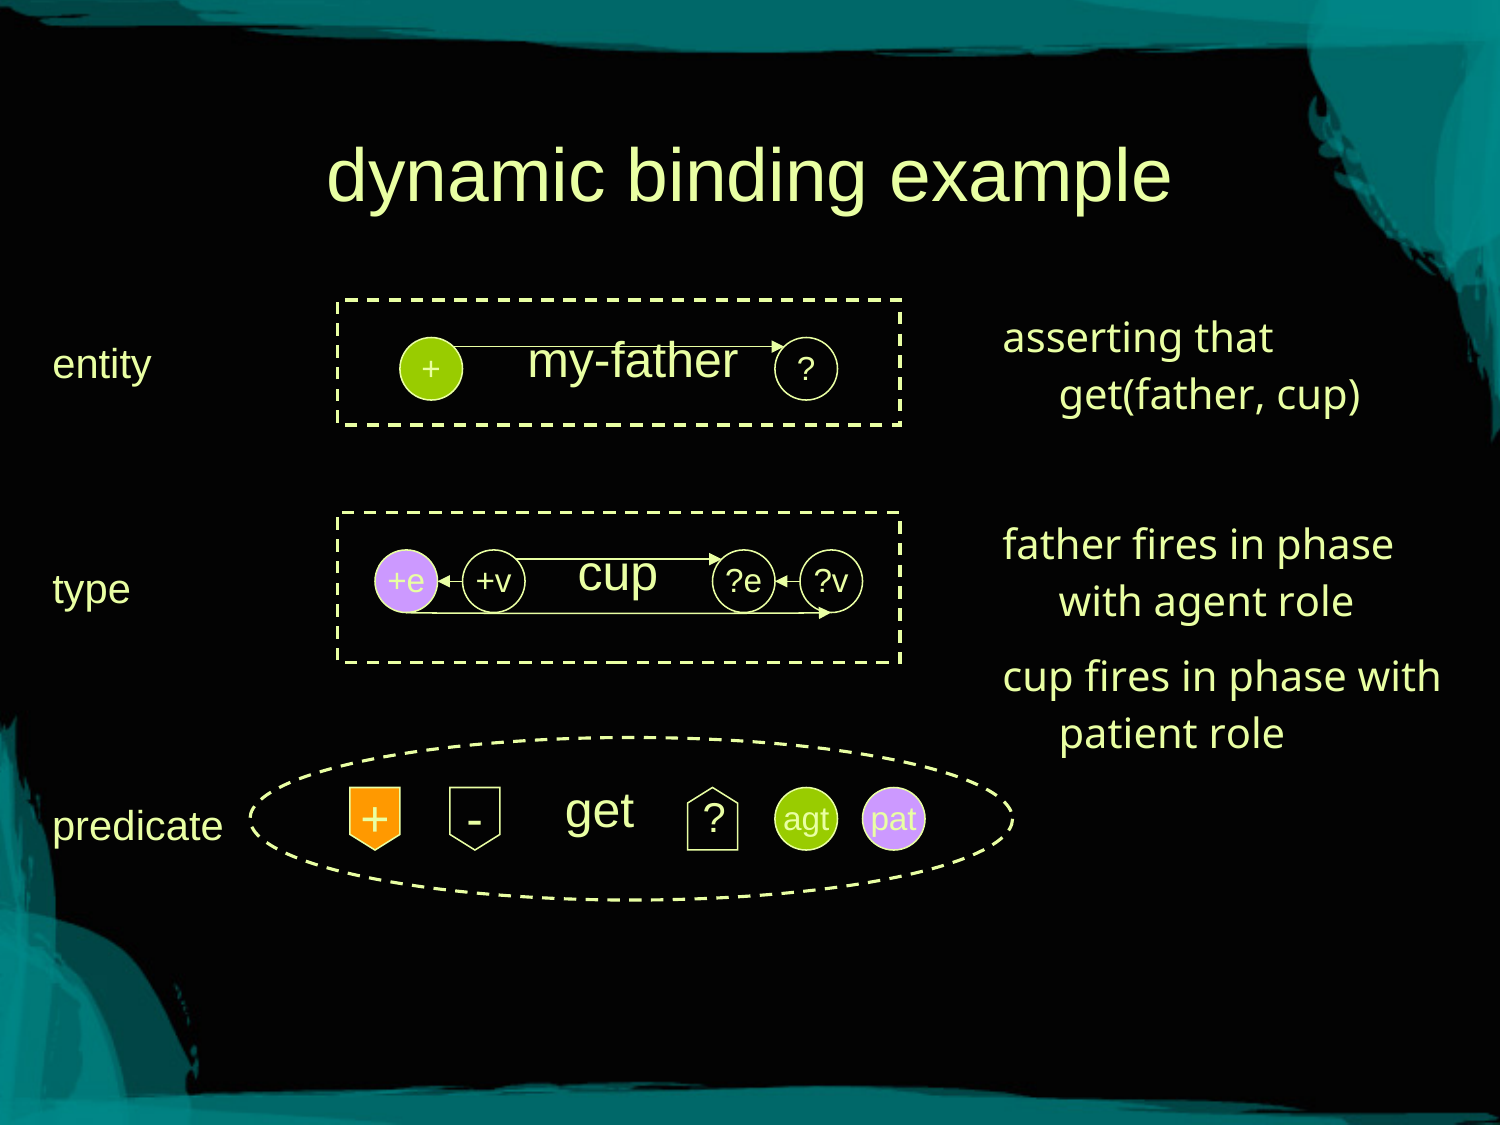

# dynamic binding example
asserting that get(father, cup)
father fires in phase with agent role
cup fires in phase with patient role
my-father
entity
+
?
cup
+e
+v
?e
?v
type
get
?
agt
pat
-
+
predicate